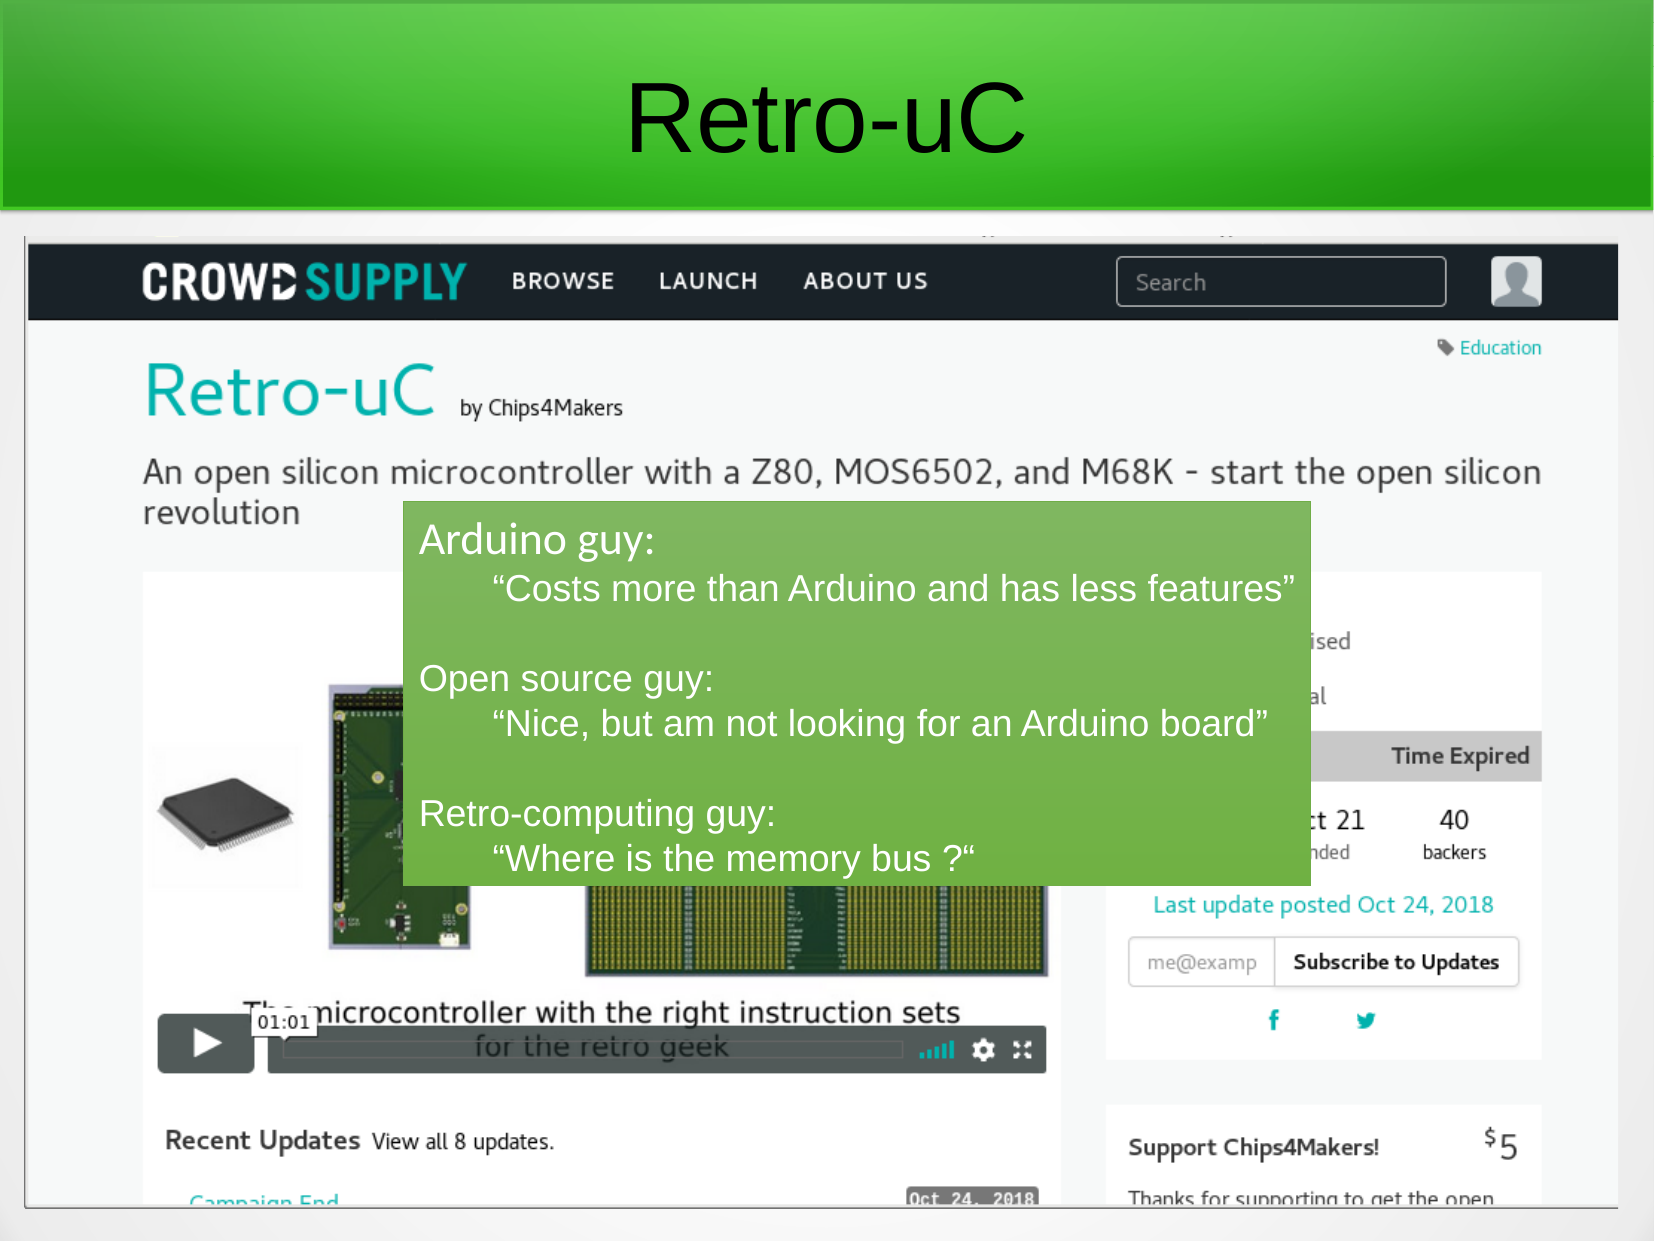

# Retro-uC
Arduino guy:
	“Costs more than Arduino and has less features”
Open source guy:
	“Nice, but am not looking for an Arduino board”
Retro-computing guy:
	“Where is the memory bus ?“
FOSDEM 2019
Perfect HDL ? - Staf Verhaegen
6